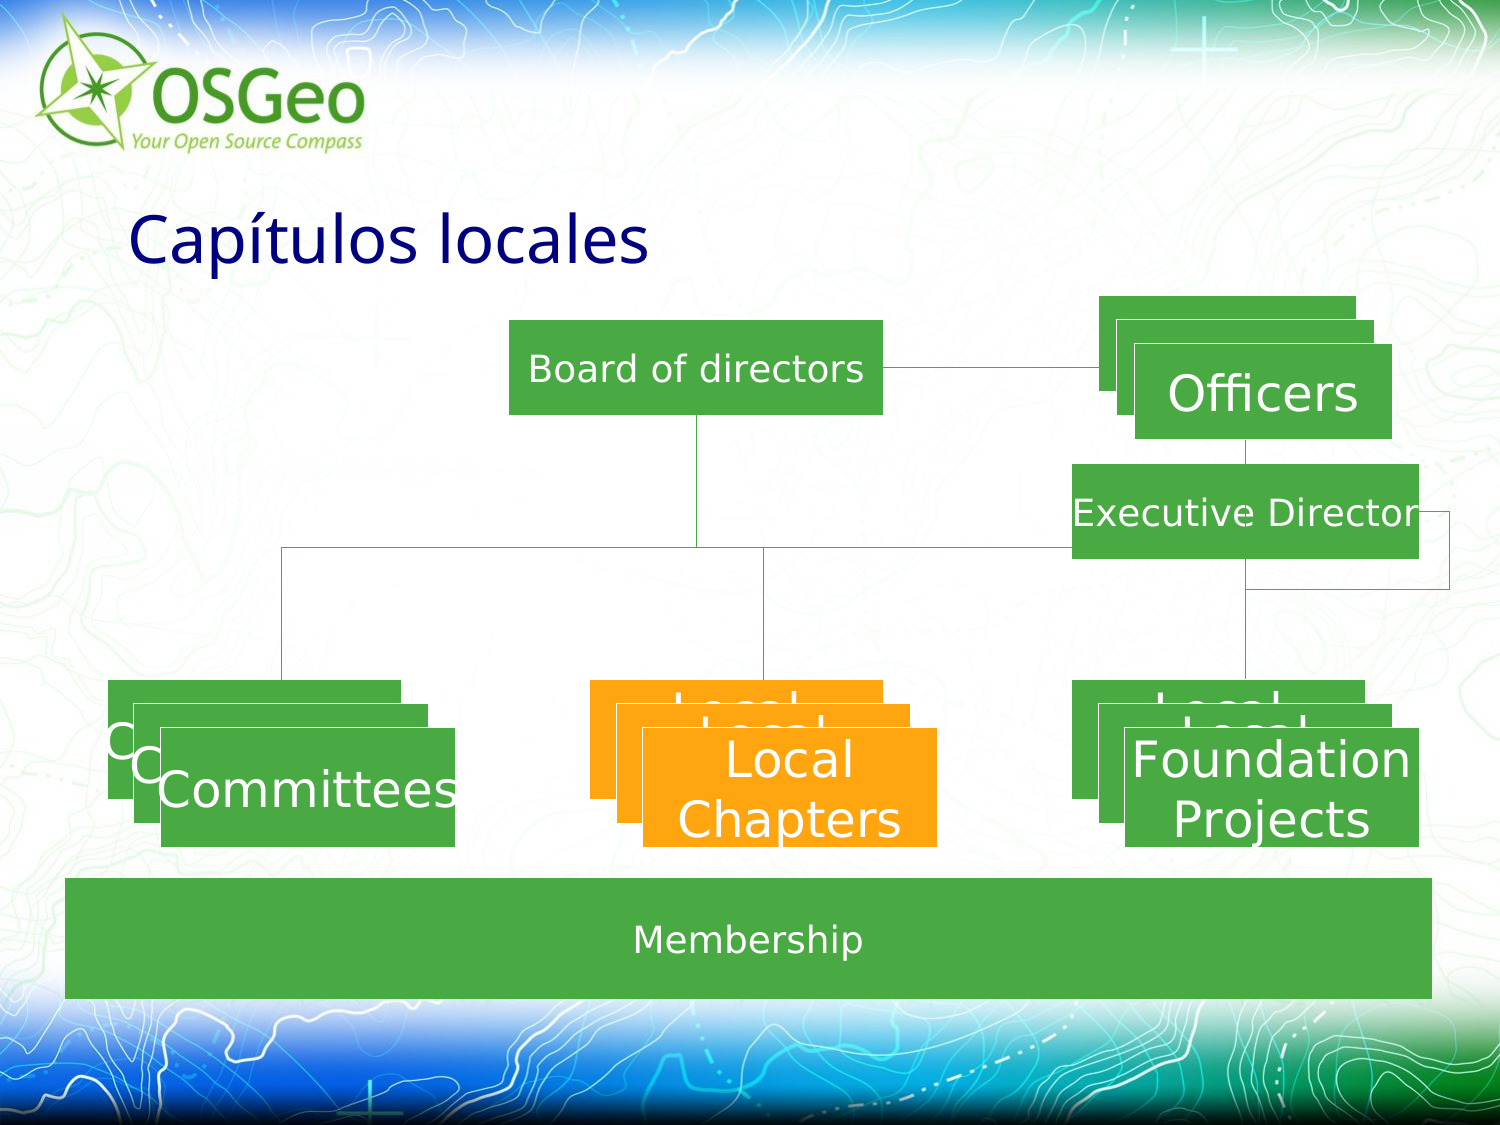

# Capítulos locales
Officers
Officers
Officers
Board of directors
Executive Director
Committees
Committees
Committees
Local
Chapters
Local
Chapters
Local
Chapters
Local
Chapters
Local
Chapters
Foundation
Projects
Membership